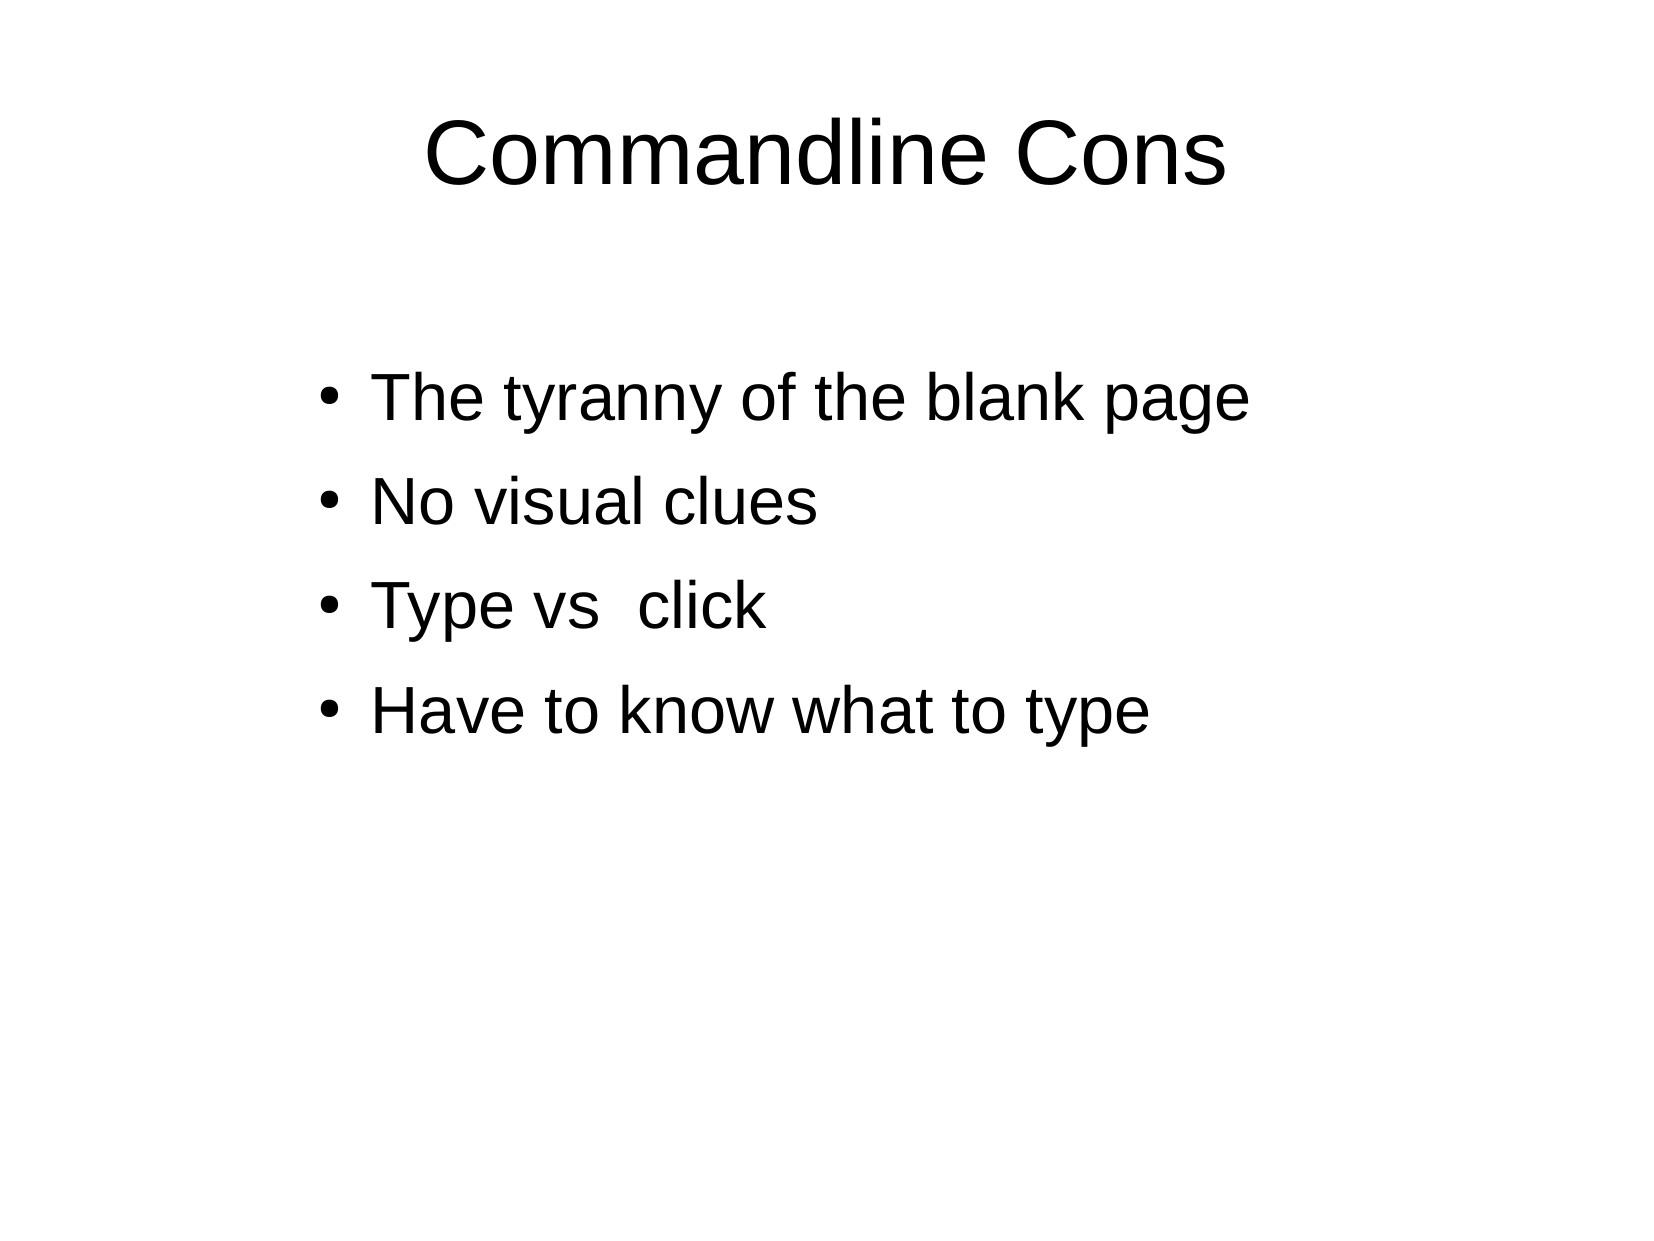

# Commandline Cons
The tyranny of the blank page
No visual clues
Type vs click
Have to know what to type